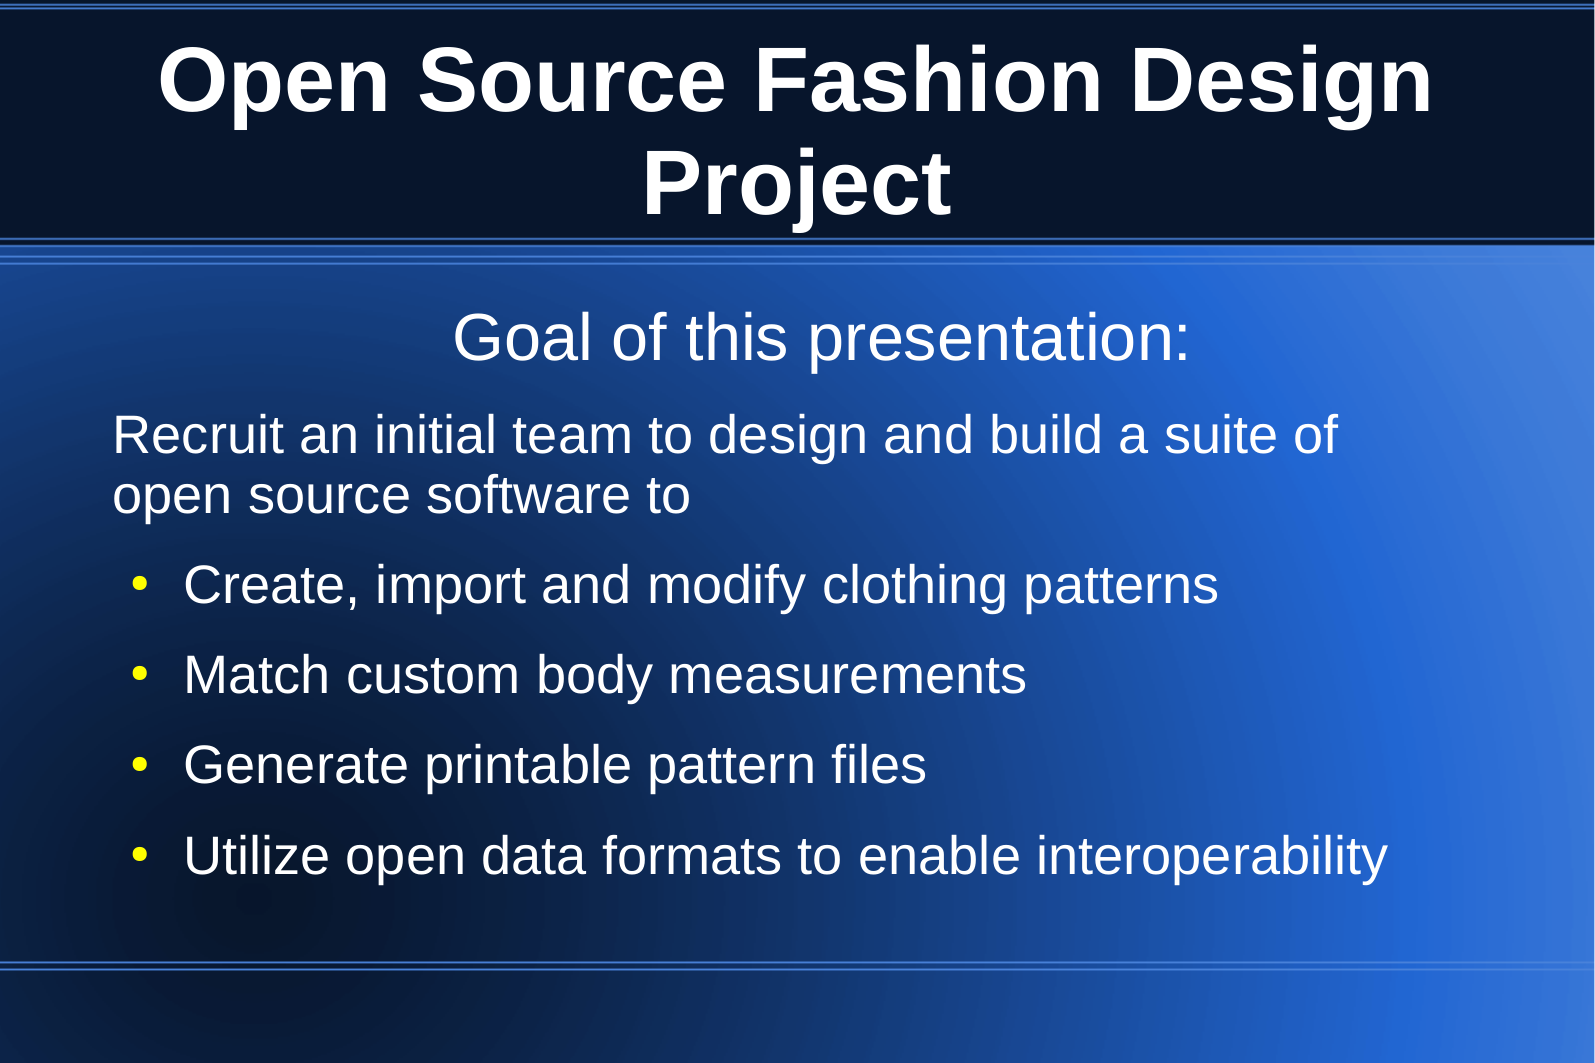

# Open Source Fashion Design Project
Goal of this presentation:
Recruit an initial team to design and build a suite of open source software to
Create, import and modify clothing patterns
Match custom body measurements
Generate printable pattern files
Utilize open data formats to enable interoperability